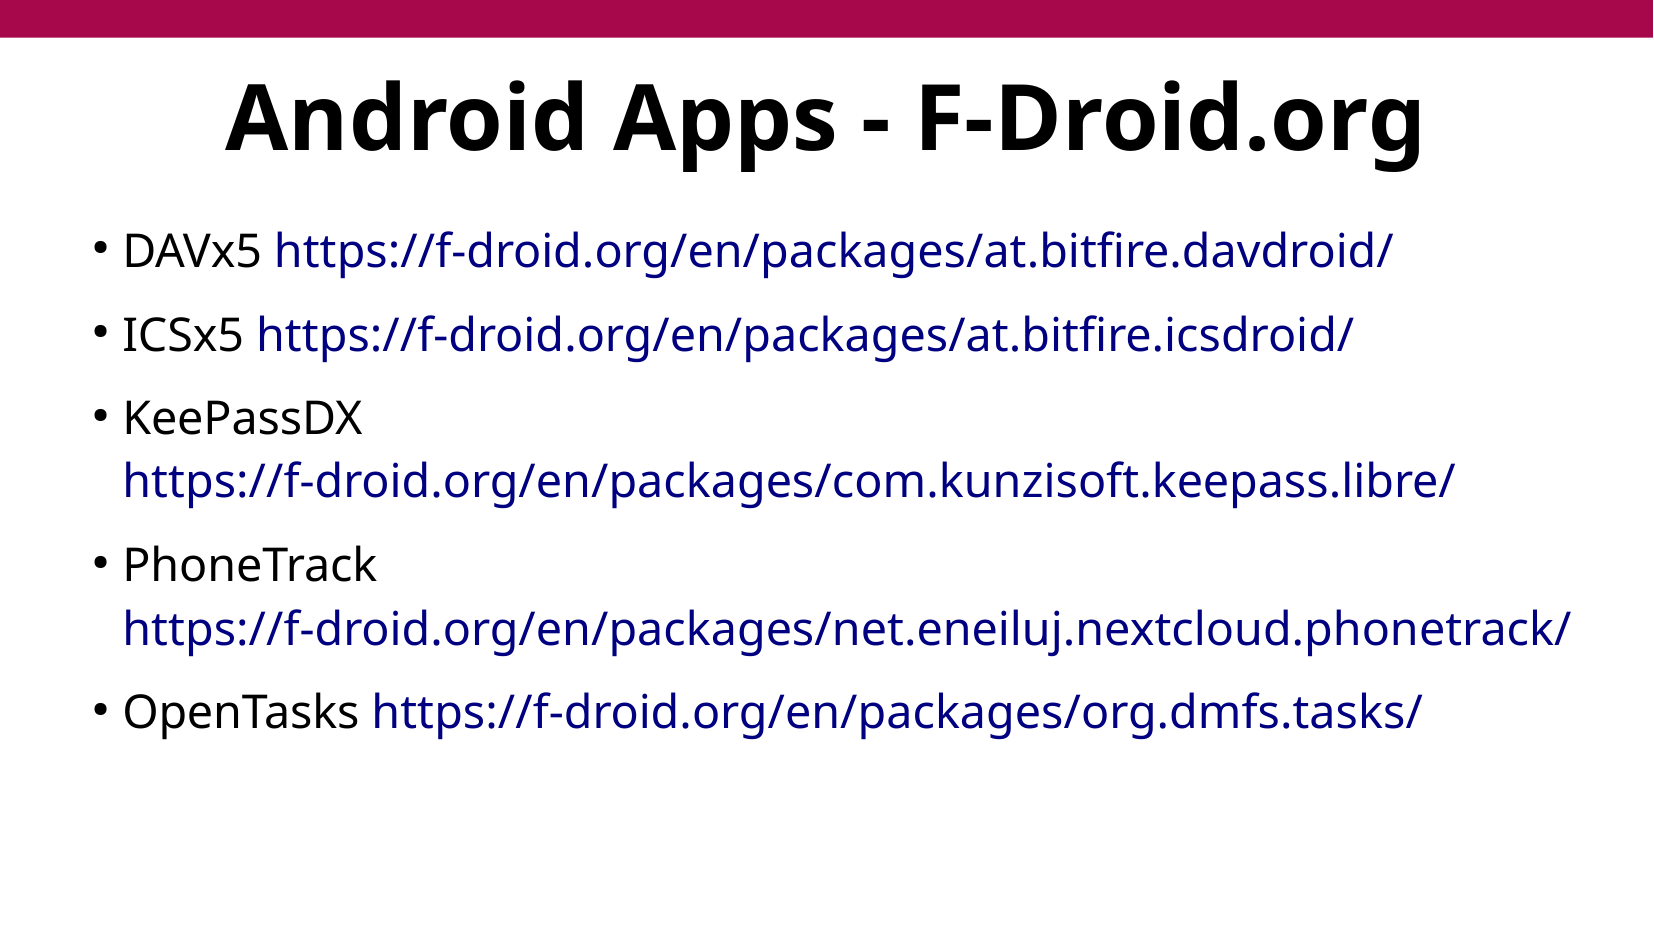

# Android Apps - F-Droid.org
DAVx5 https://f-droid.org/en/packages/at.bitfire.davdroid/
ICSx5 https://f-droid.org/en/packages/at.bitfire.icsdroid/
KeePassDX https://f-droid.org/en/packages/com.kunzisoft.keepass.libre/
PhoneTrack https://f-droid.org/en/packages/net.eneiluj.nextcloud.phonetrack/
OpenTasks https://f-droid.org/en/packages/org.dmfs.tasks/